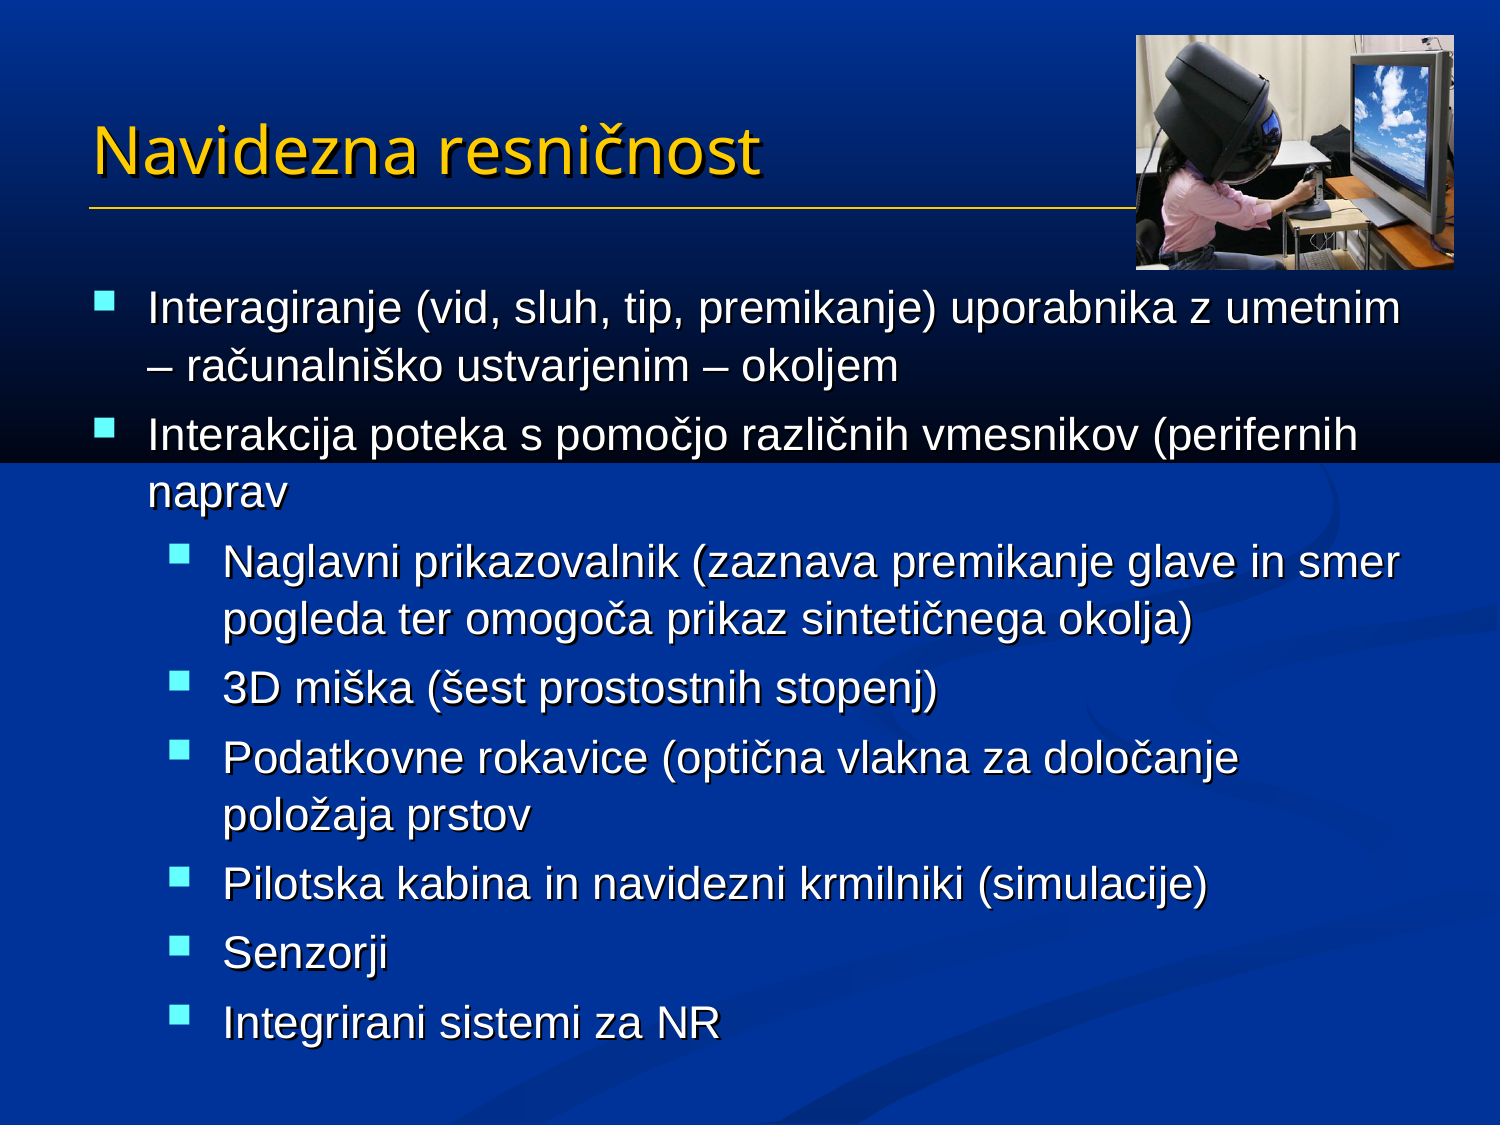

Navidezna resničnost
Interagiranje (vid, sluh, tip, premikanje) uporabnika z umetnim – računalniško ustvarjenim – okoljem
Interakcija poteka s pomočjo različnih vmesnikov (perifernih naprav
Naglavni prikazovalnik (zaznava premikanje glave in smer pogleda ter omogoča prikaz sintetičnega okolja)
3D miška (šest prostostnih stopenj)
Podatkovne rokavice (optična vlakna za določanje položaja prstov
Pilotska kabina in navidezni krmilniki (simulacije)
Senzorji
Integrirani sistemi za NR